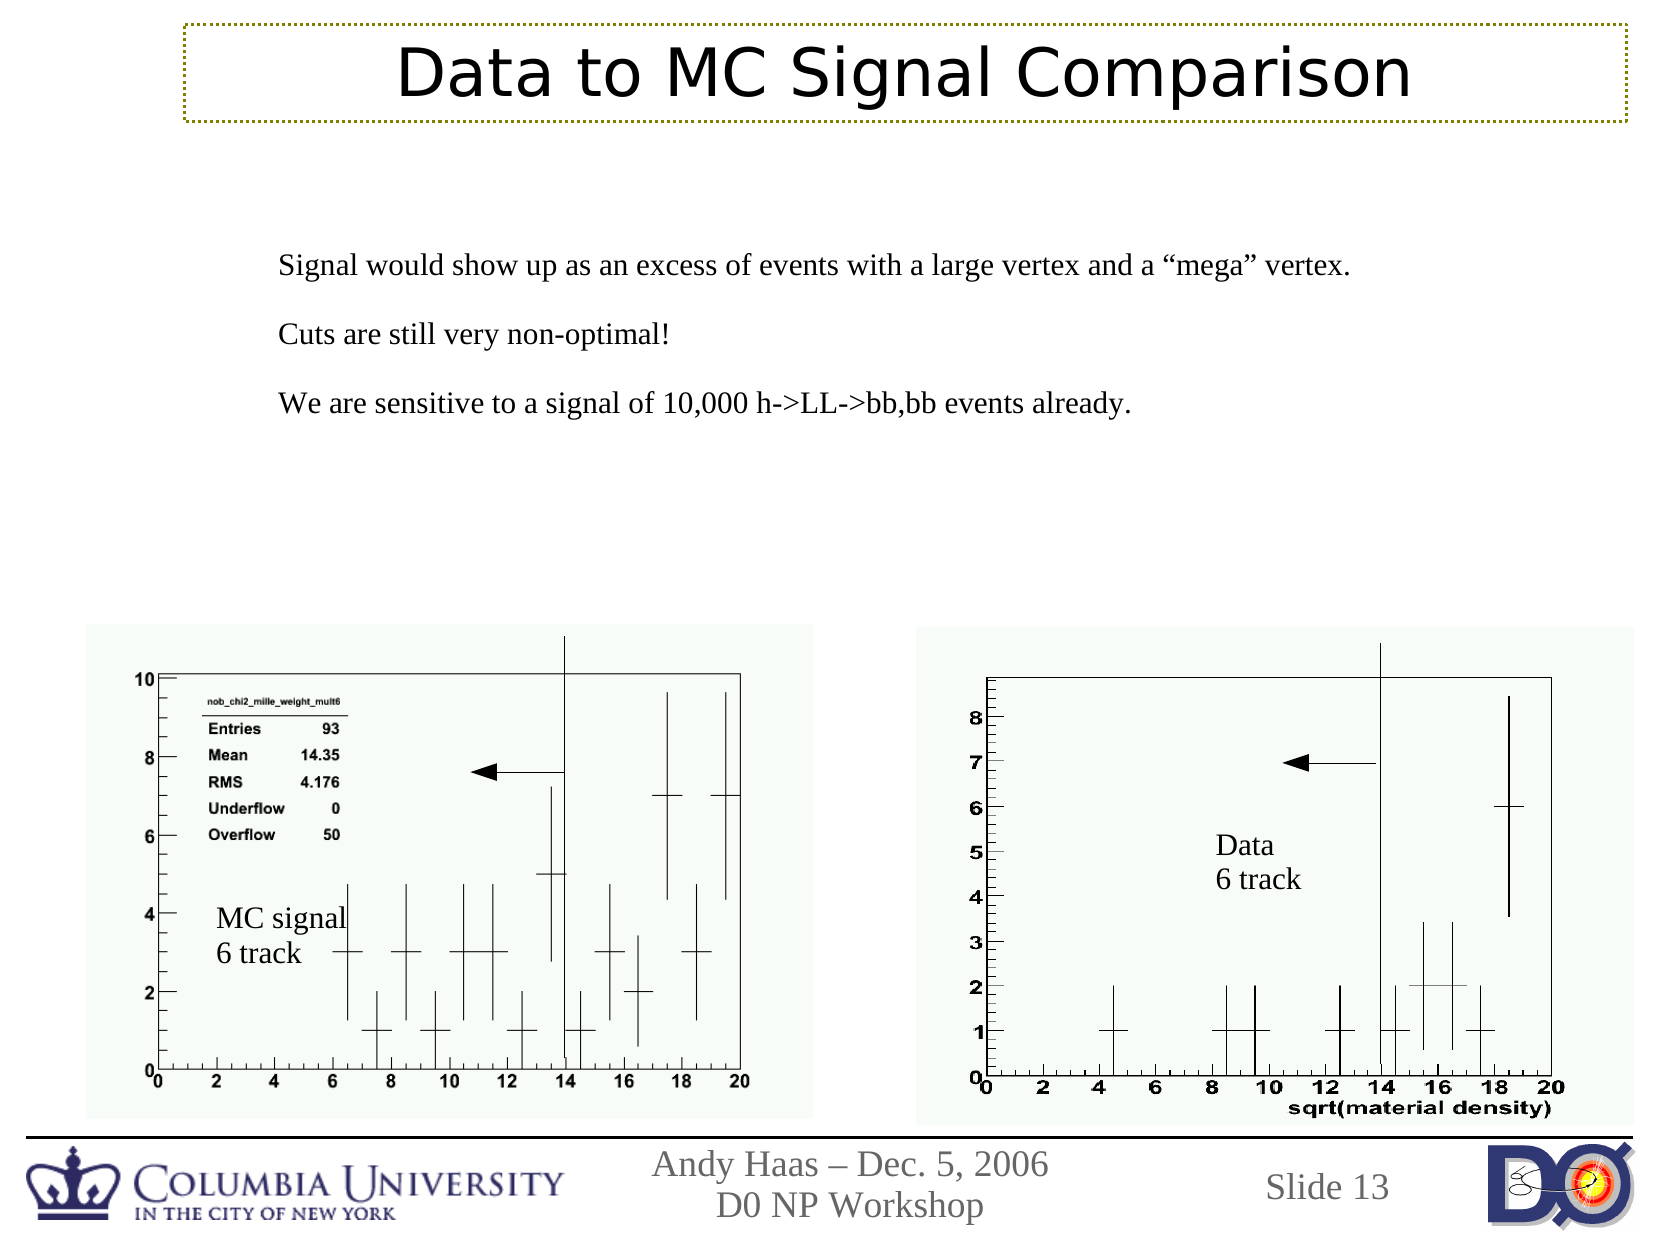

# Data to MC Signal Comparison
Signal would show up as an excess of events with a large vertex and a “mega” vertex.
Cuts are still very non-optimal!
We are sensitive to a signal of 10,000 h->LL->bb,bb events already.
Data
6 track
MC signal
6 track